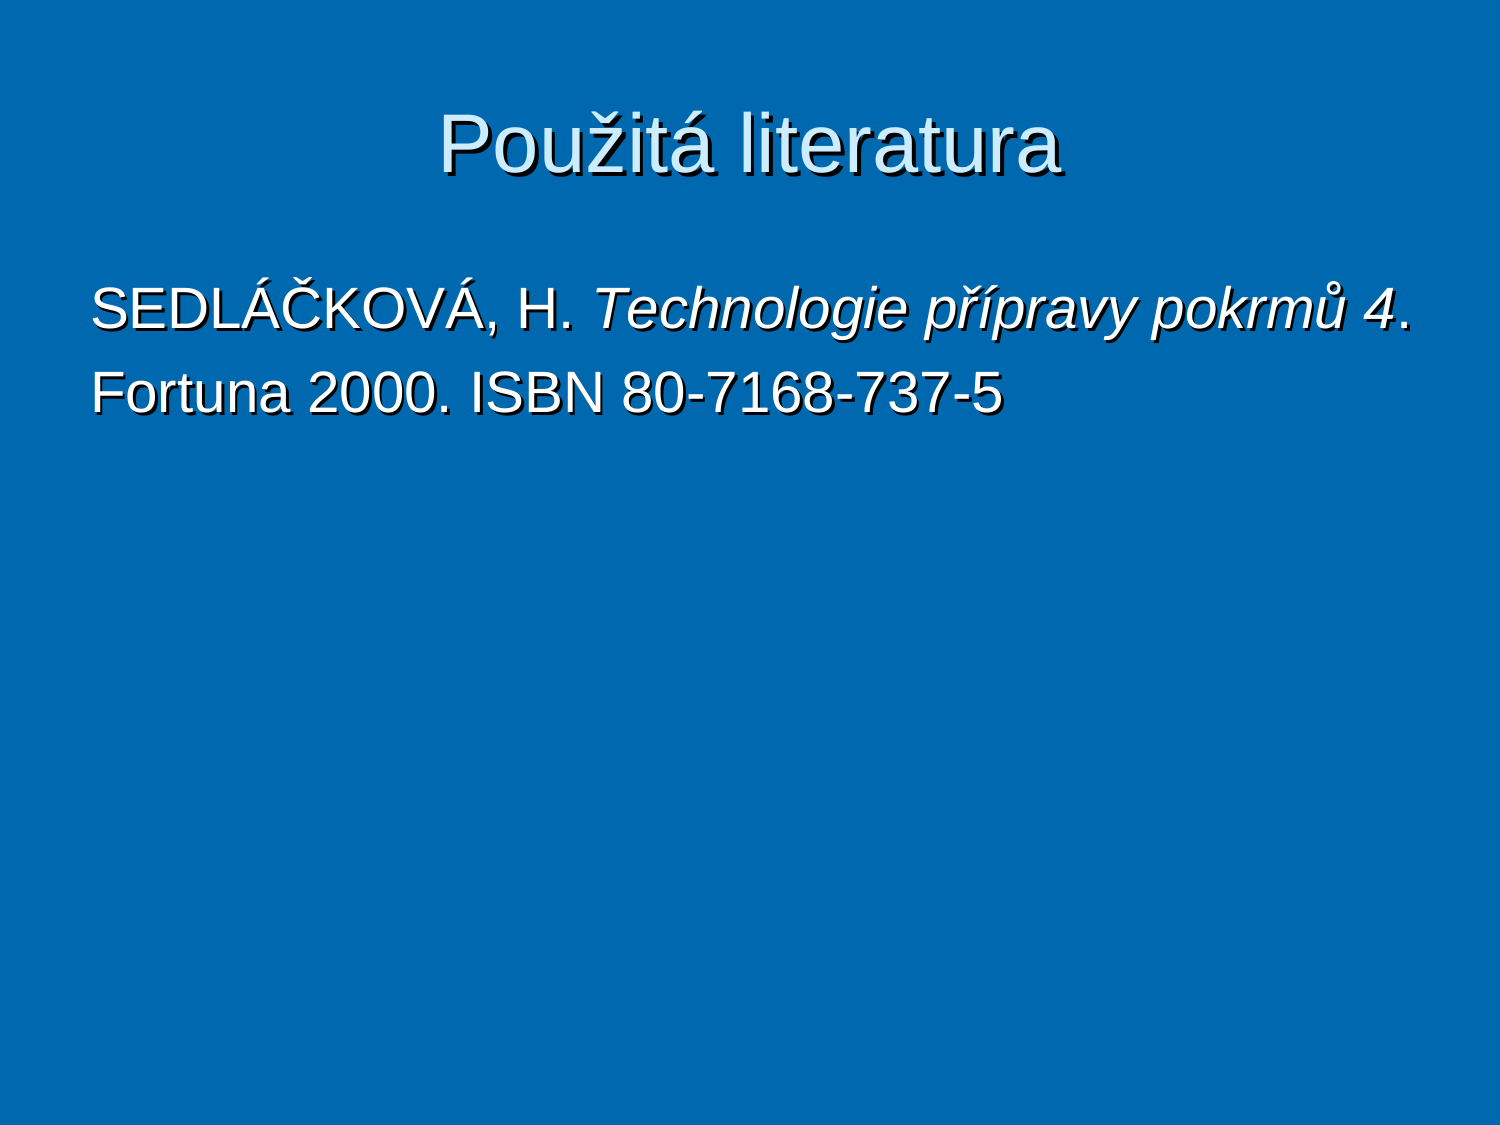

# Použitá literatura
SEDLÁČKOVÁ, H. Technologie přípravy pokrmů 4.
Fortuna 2000. ISBN 80-7168-737-5